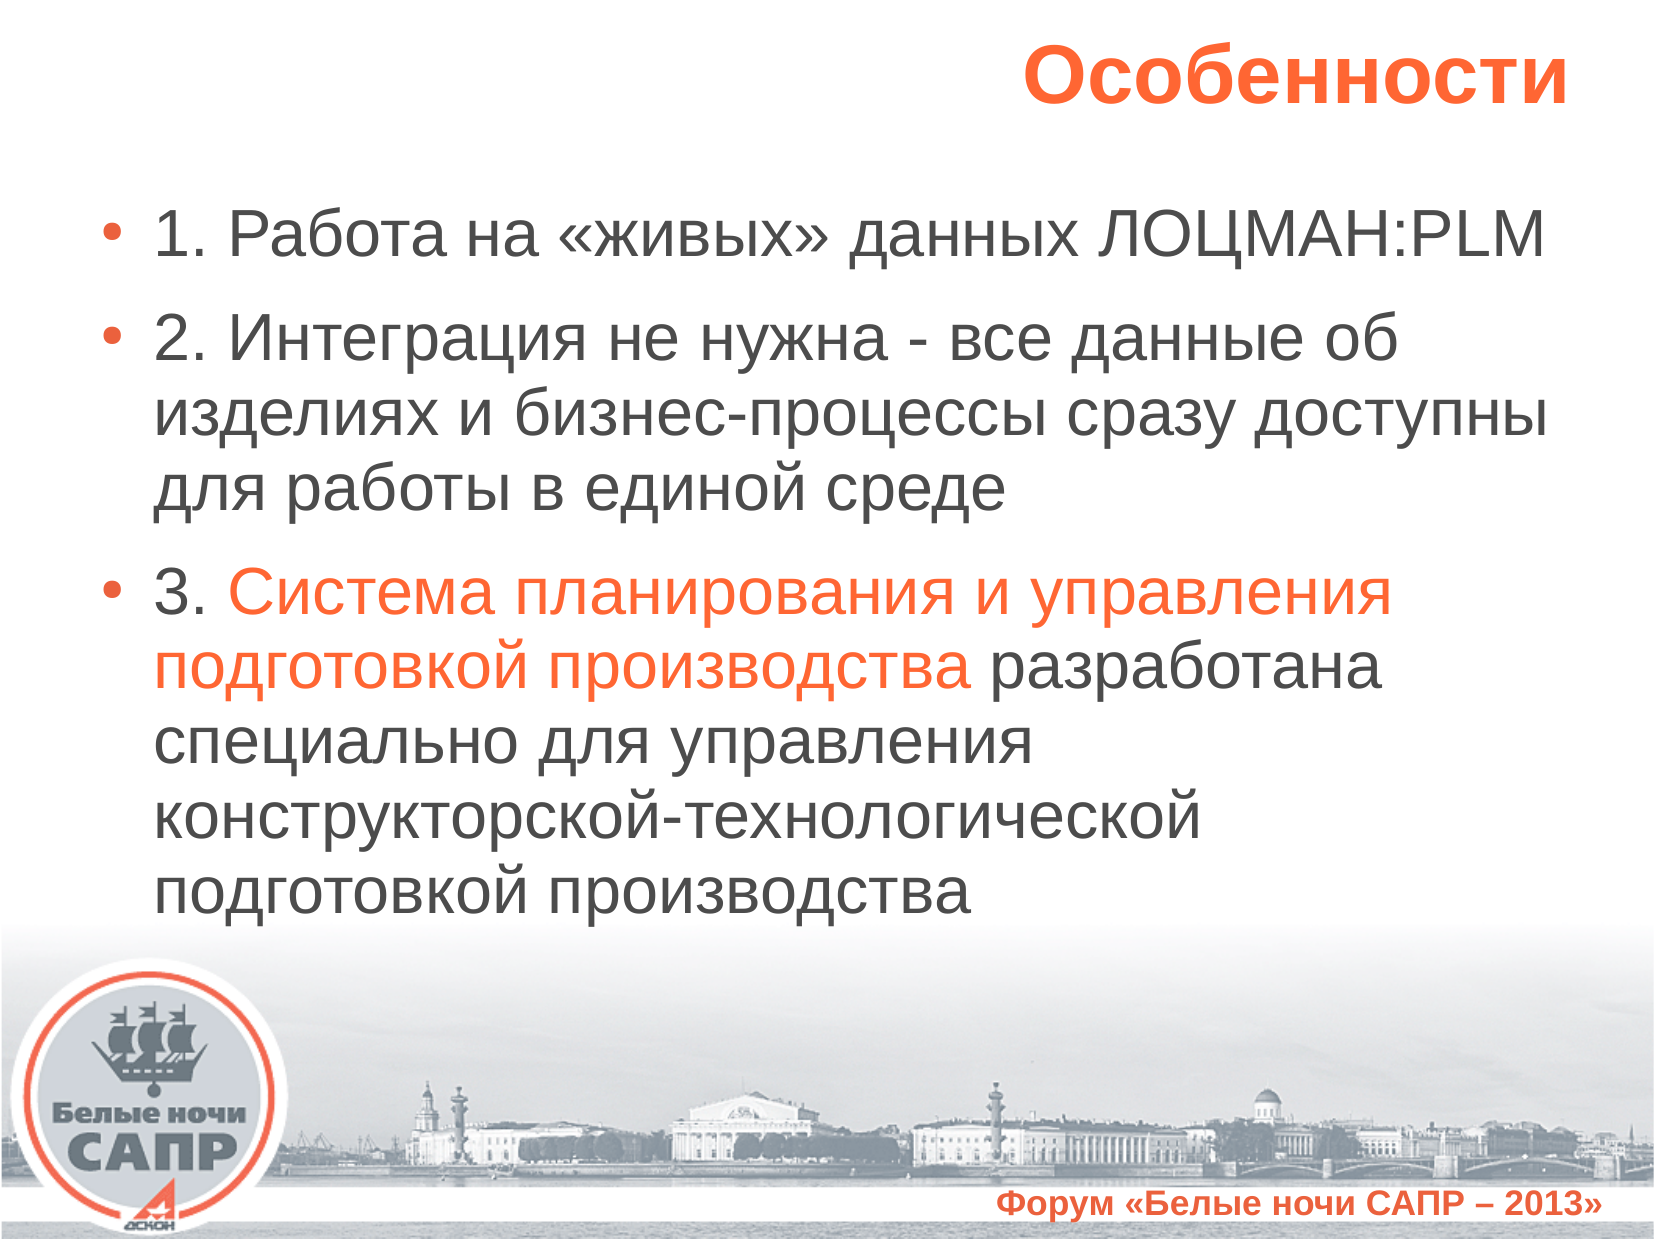

# Особенности
1. Работа на «живых» данных ЛОЦМАН:PLM
2. Интеграция не нужна - все данные об изделиях и бизнес-процессы сразу доступны для работы в единой среде
3. Система планирования и управления подготовкой производства разработана специально для управления конструкторской-технологической подготовкой производства